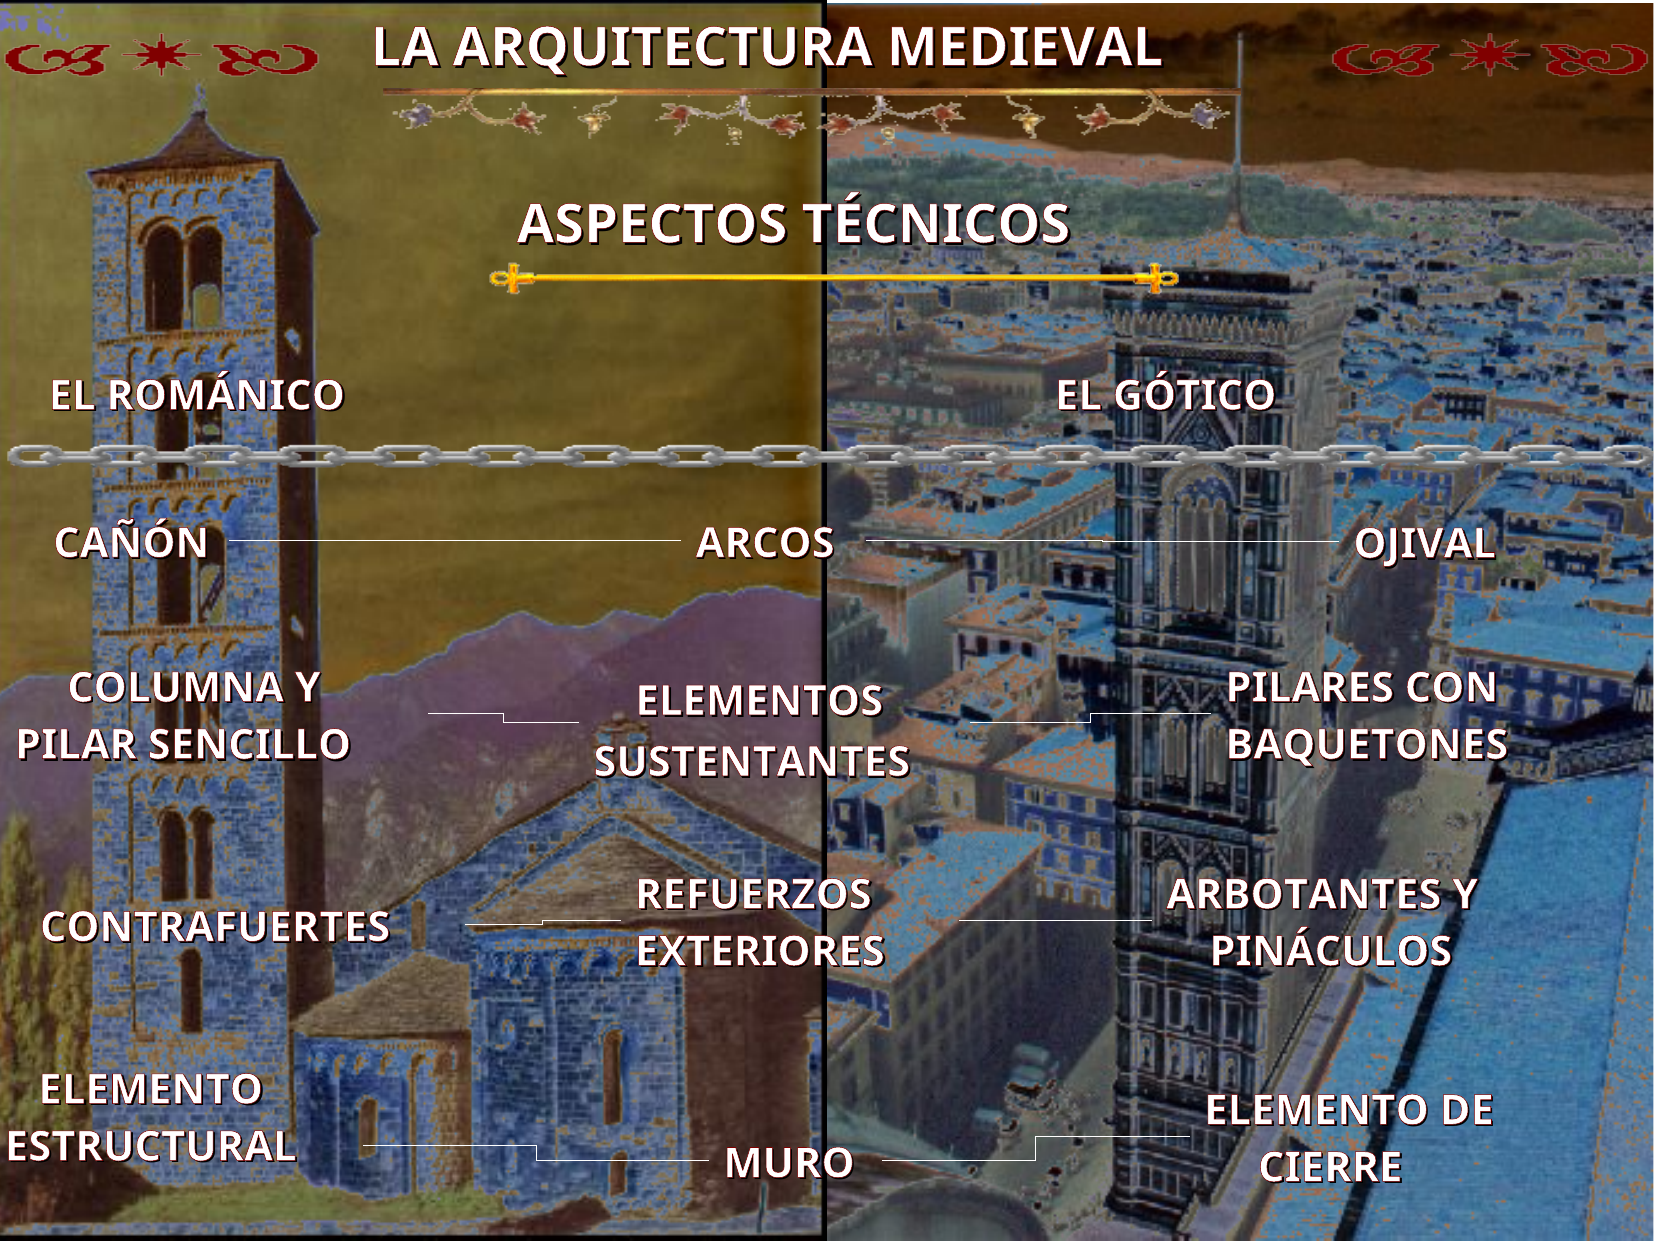

LA ARQUITECTURA MEDIEVAL
ASPECTOS TÉCNICOS
EL ROMÁNICO EL GÓTICO
CAÑÓN
ARCOS
OJIVAL
 COLUMNA Y
PILAR SENCILLO
 ELEMENTOS
SUSTENTANTES
PILARES CON
BAQUETONES
REFUERZOS
EXTERIORES
ARBOTANTES Y
 PINÁCULOS
CONTRAFUERTES
ELEMENTO
ESTRUCTURAL
ELEMENTO DE
 CIERRE
MURO